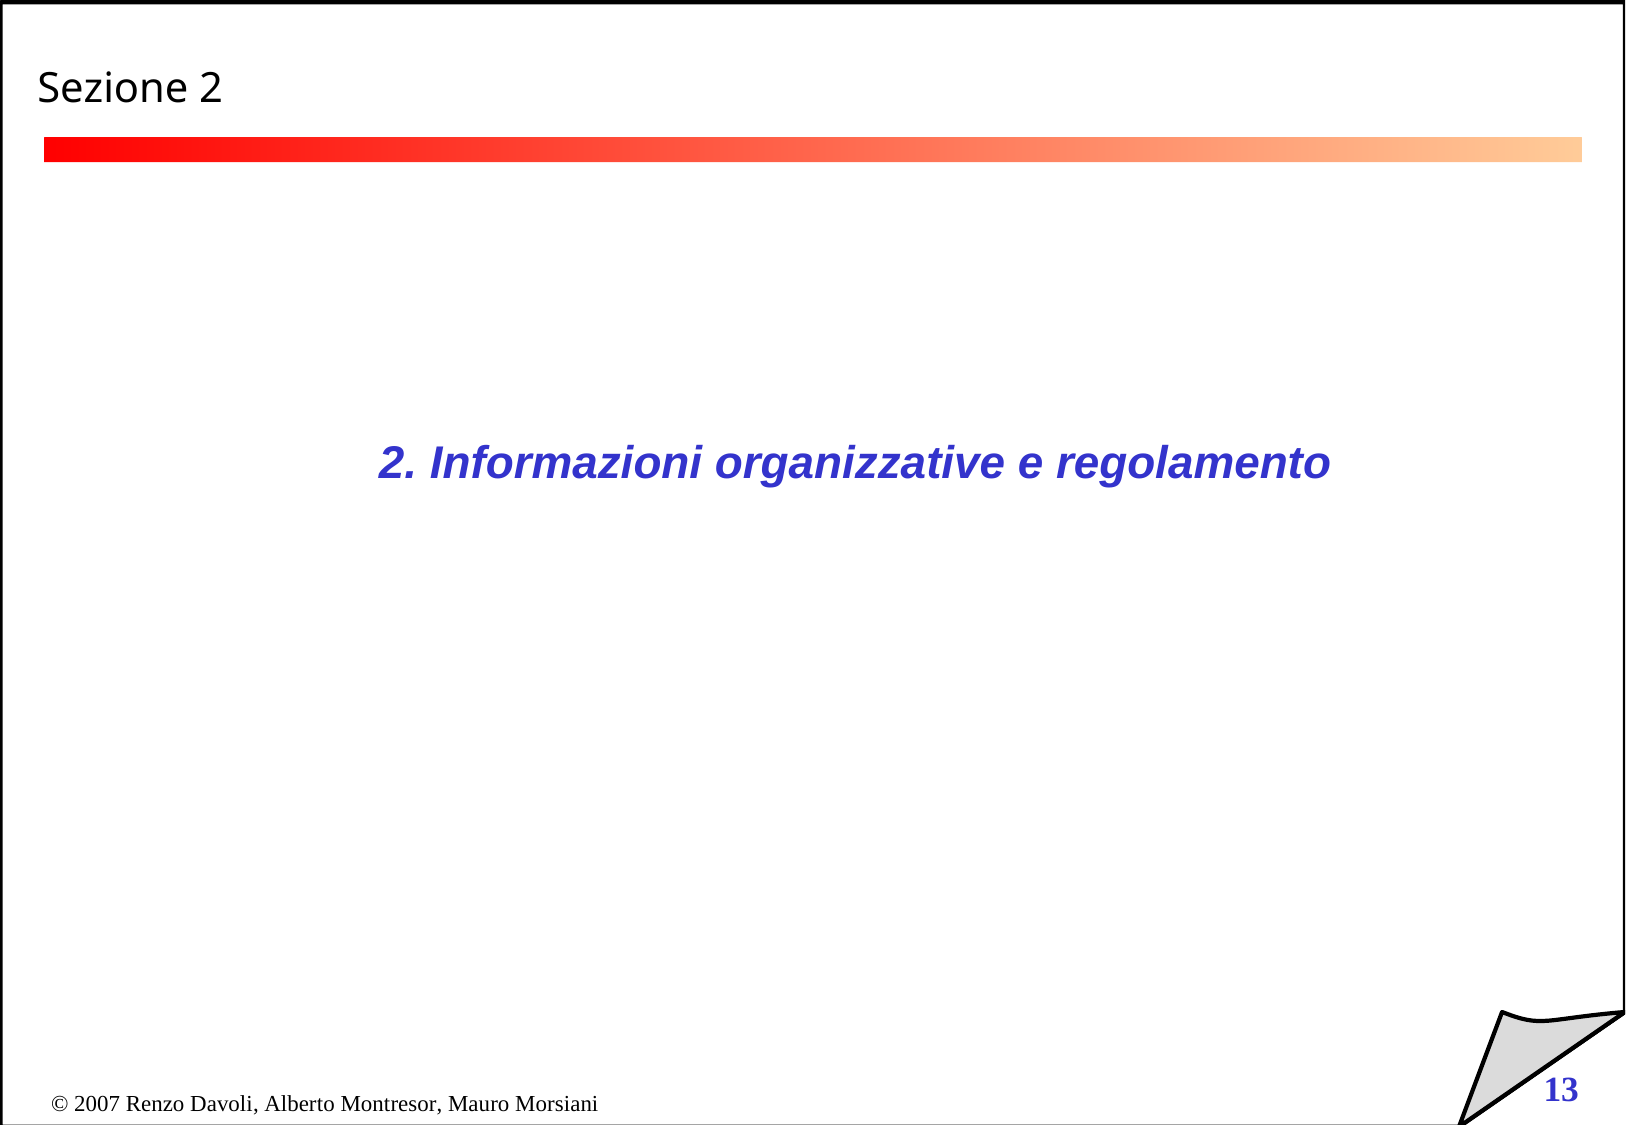

# Sezione 2
2. Informazioni organizzative e regolamento